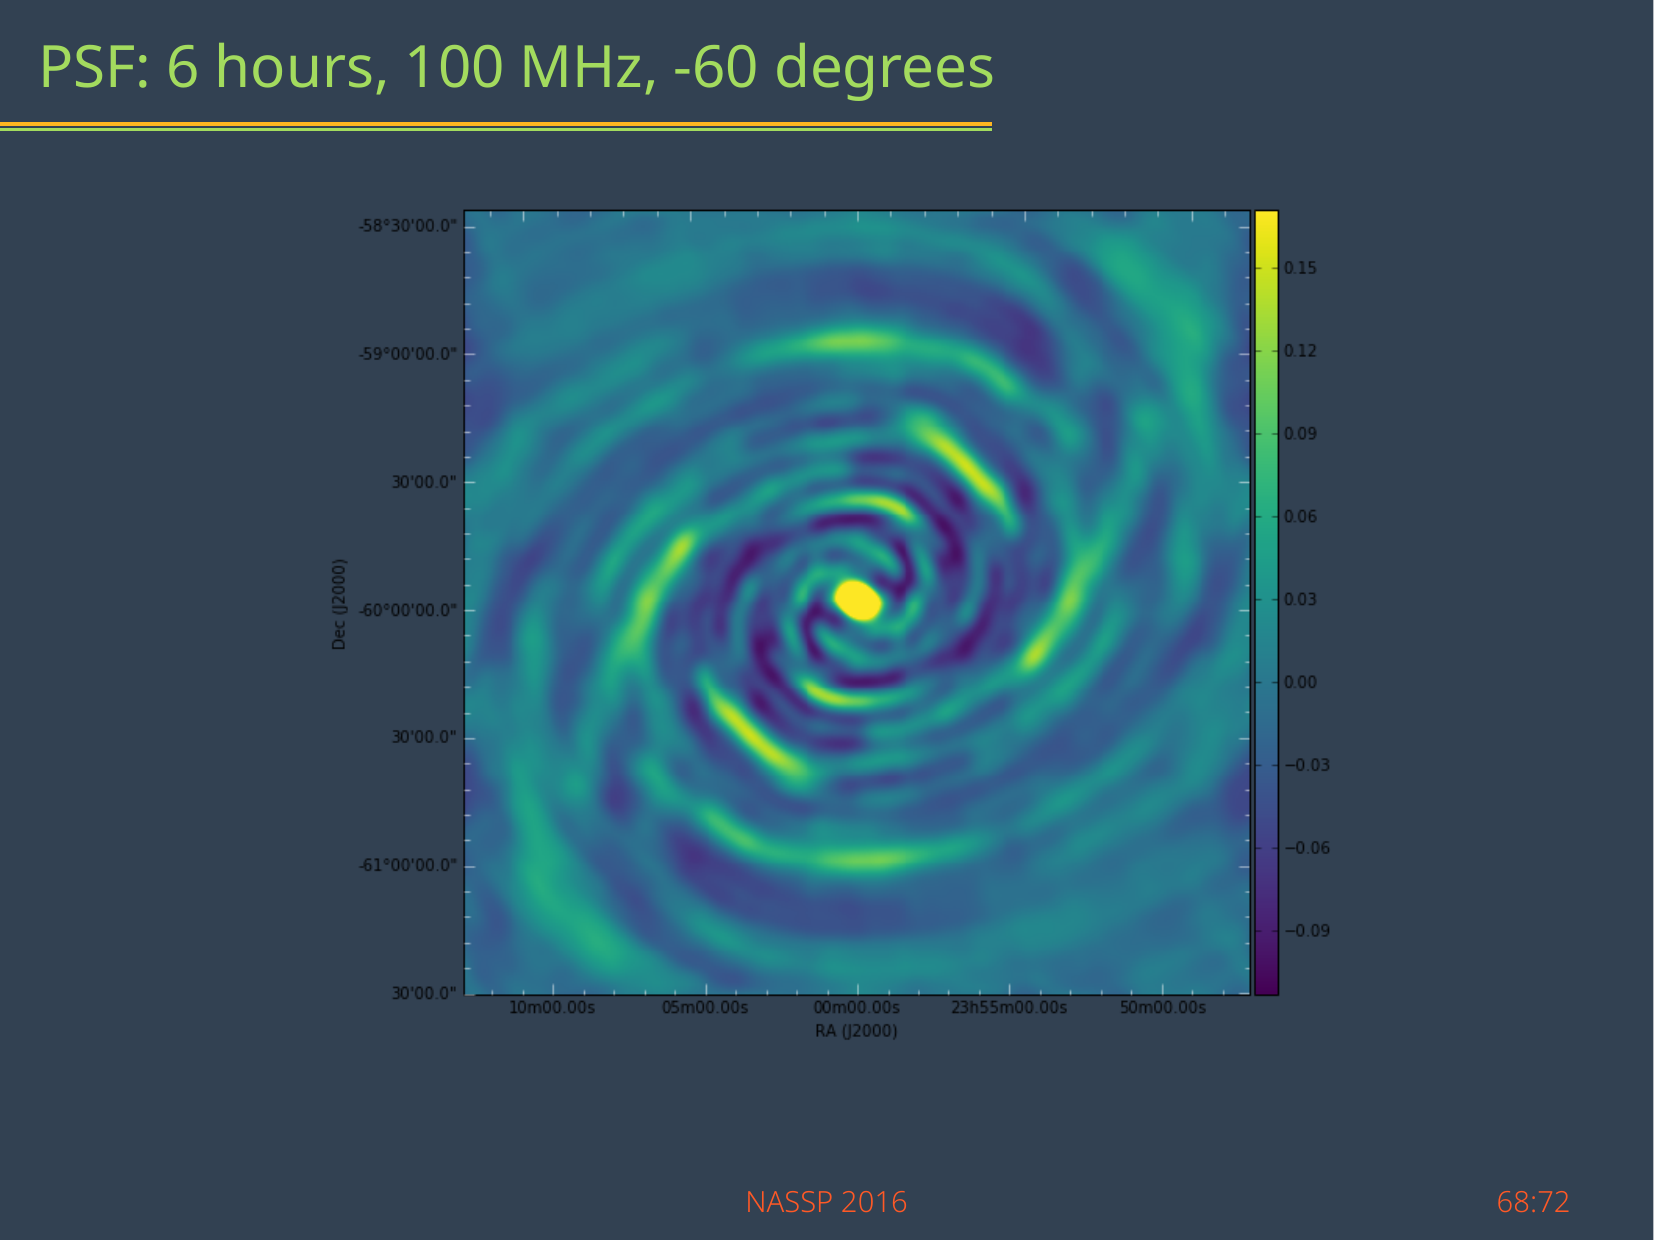

PSF: 6 hours, 100 MHz, -60 degrees
NASSP 2016
68